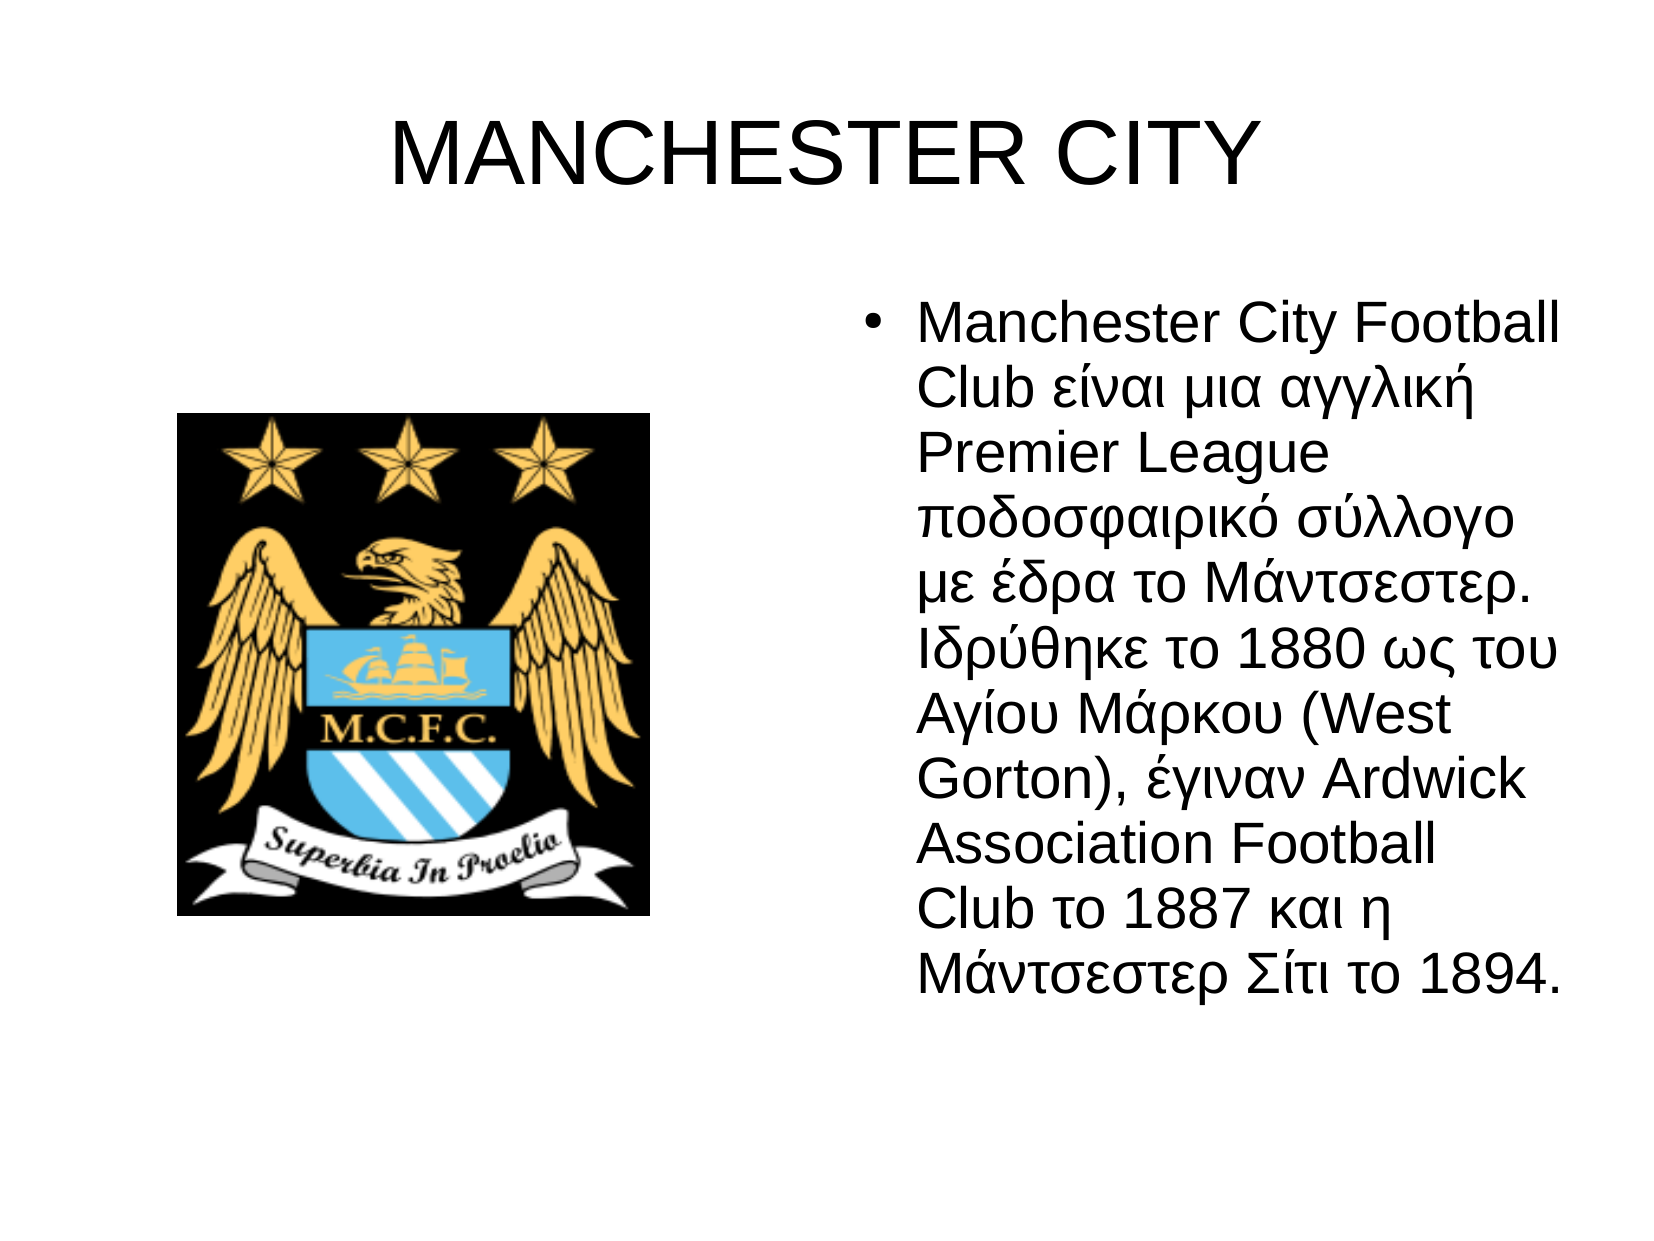

# MANCHESTER CITY
Manchester City Football Club είναι μια αγγλική Premier League ποδοσφαιρικό σύλλογο με έδρα το Μάντσεστερ. Ιδρύθηκε το 1880 ως του Αγίου Μάρκου (West Gorton), έγιναν Ardwick Association Football Club το 1887 και η Μάντσεστερ Σίτι το 1894.